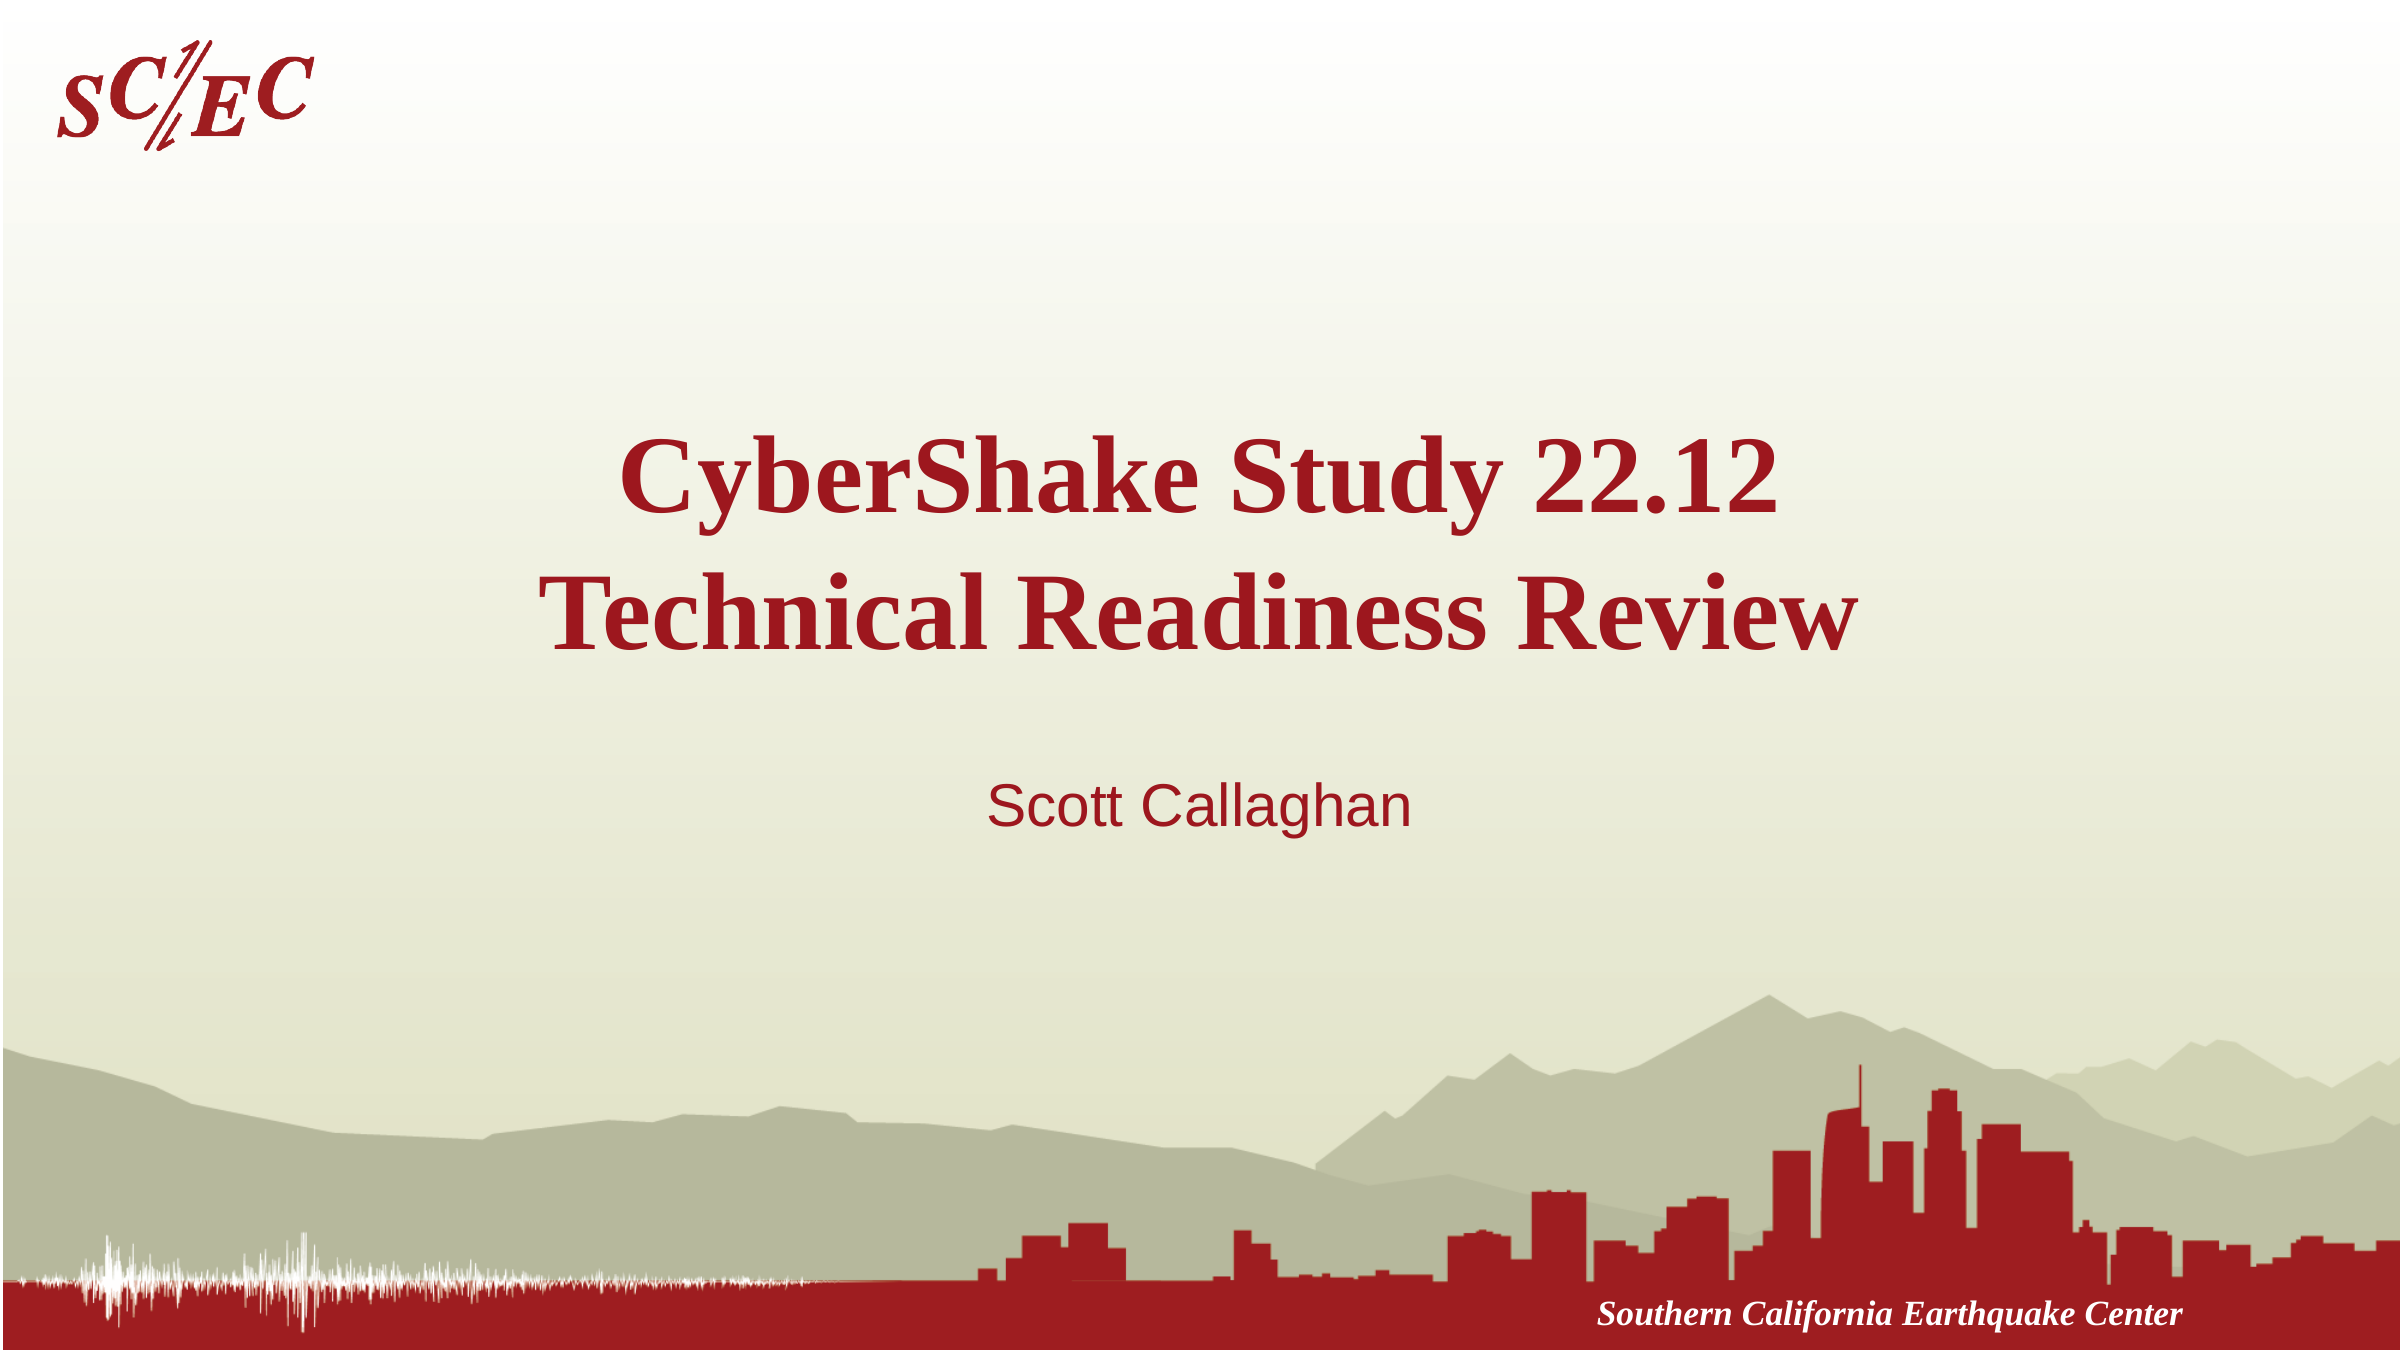

CyberShake Study 22.12
Technical Readiness Review
Scott Callaghan
Southern California Earthquake Center